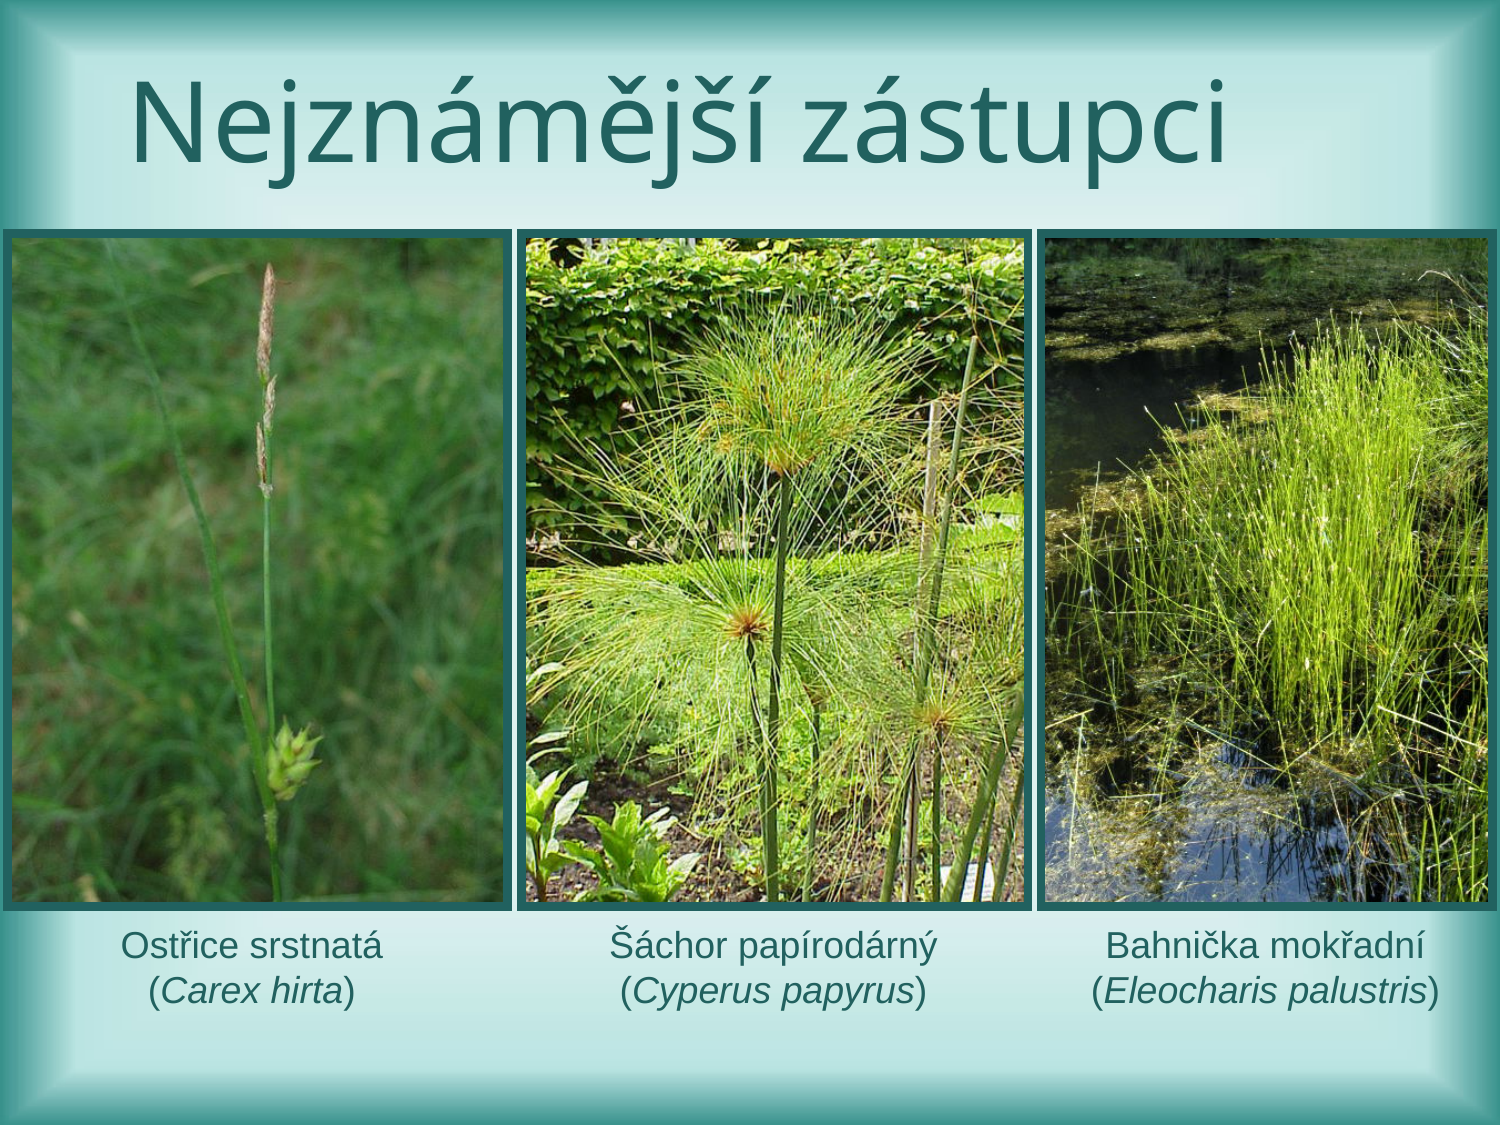

Nejznámější zástupci
Ostřice srstnatá
(Carex hirta)
Šáchor papírodárný
(Cyperus papyrus)
Bahnička mokřadní
(Eleocharis palustris)